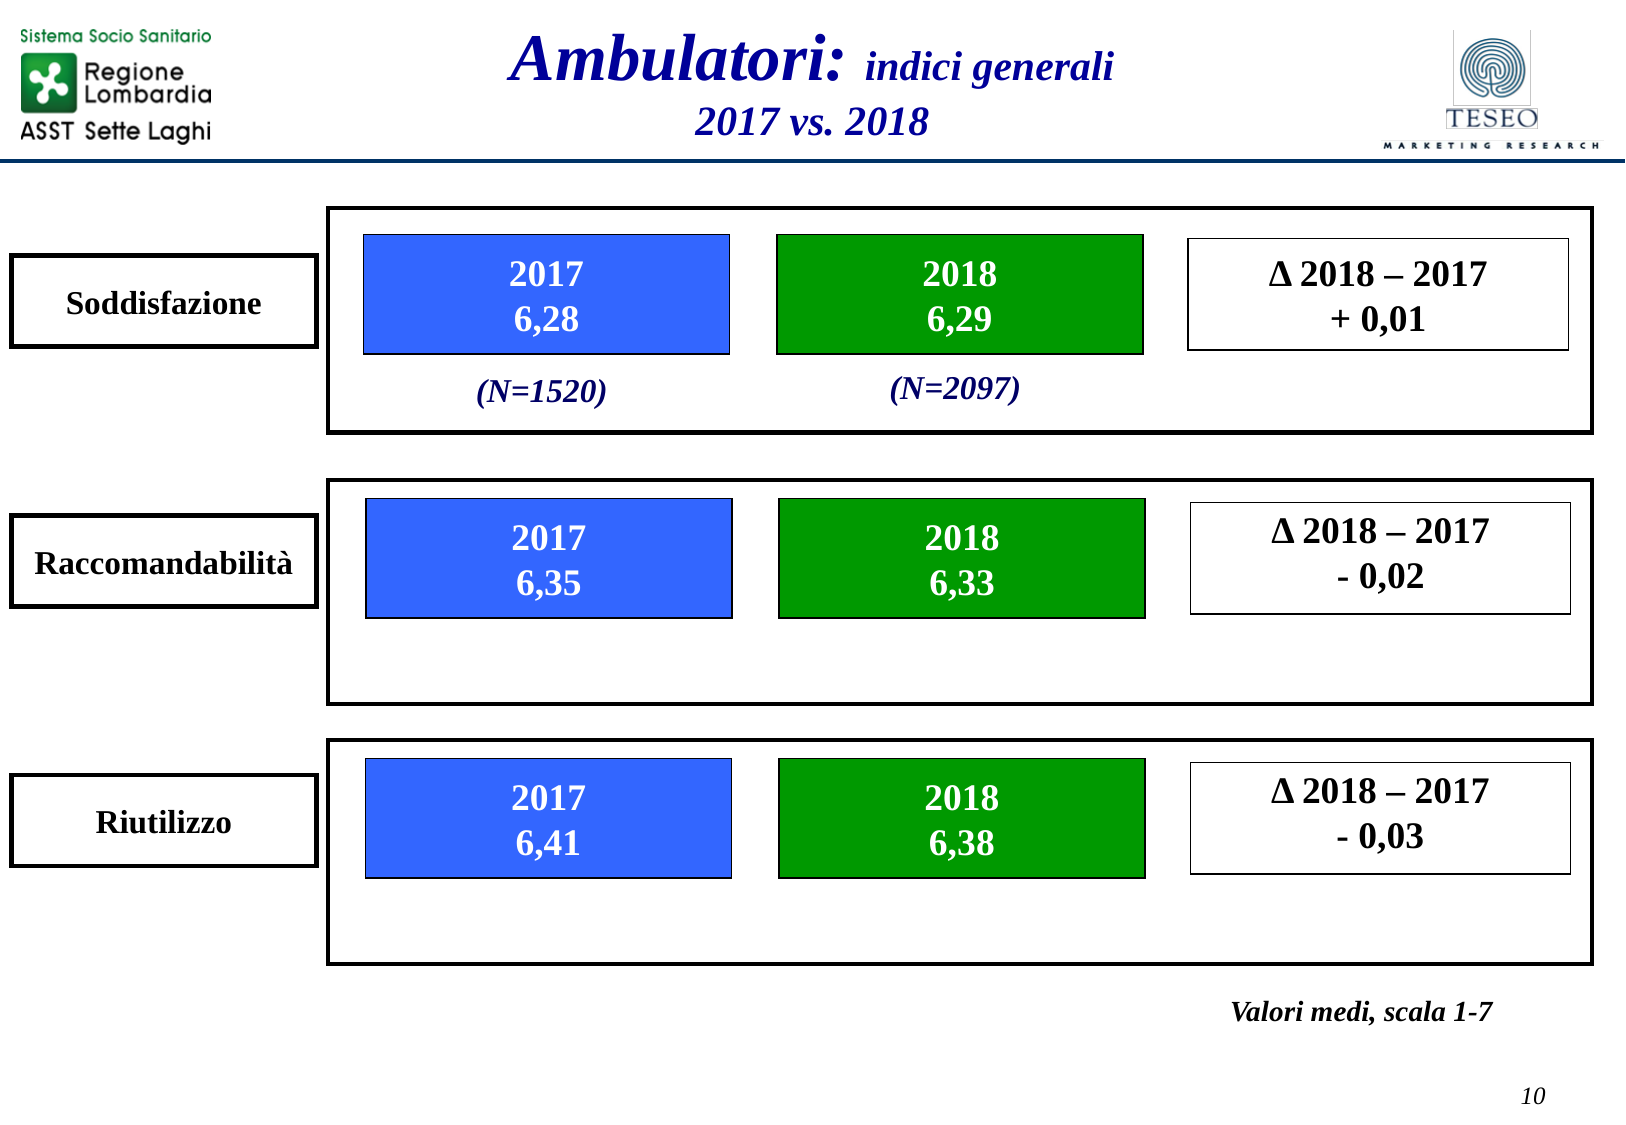

Ambulatori: indici generali
2017 vs. 2018
2017
6,28
2018
6,29
Δ 2018 – 2017
+ 0,01
Soddisfazione
(N=2097)
(N=1520)
2017
6,35
2018
6,33
Δ 2018 – 2017
- 0,02
Raccomandabilità
2017
6,41
2018
6,38
Δ 2018 – 2017
- 0,03
Riutilizzo
Valori medi, scala 1-7